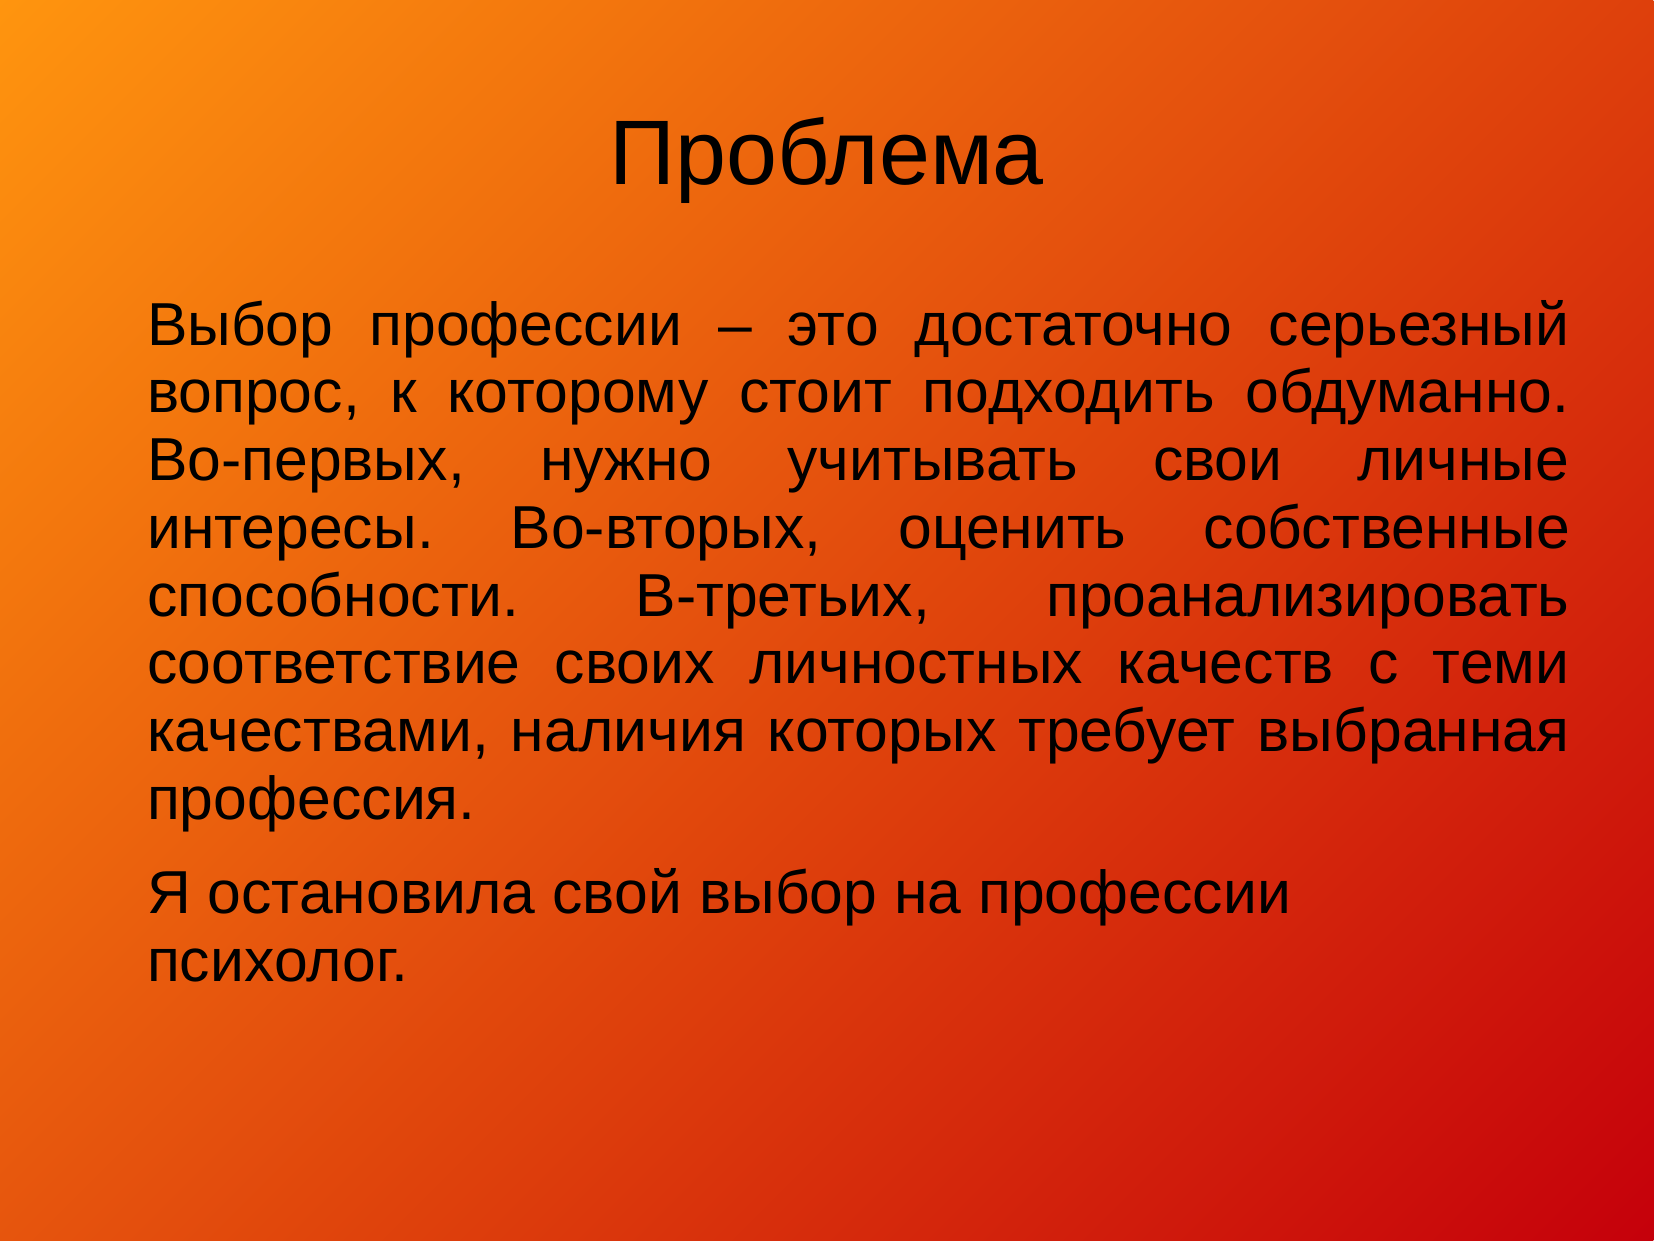

# Проблема
Выбор профессии – это достаточно серьезный вопрос, к которому стоит подходить обдуманно. Во-первых, нужно учитывать свои личные интересы. Во-вторых, оценить собственные способности. В-третьих, проанализировать соответствие своих личностных качеств с теми качествами, наличия которых требует выбранная профессия.
Я остановила свой выбор на профессии психолог.